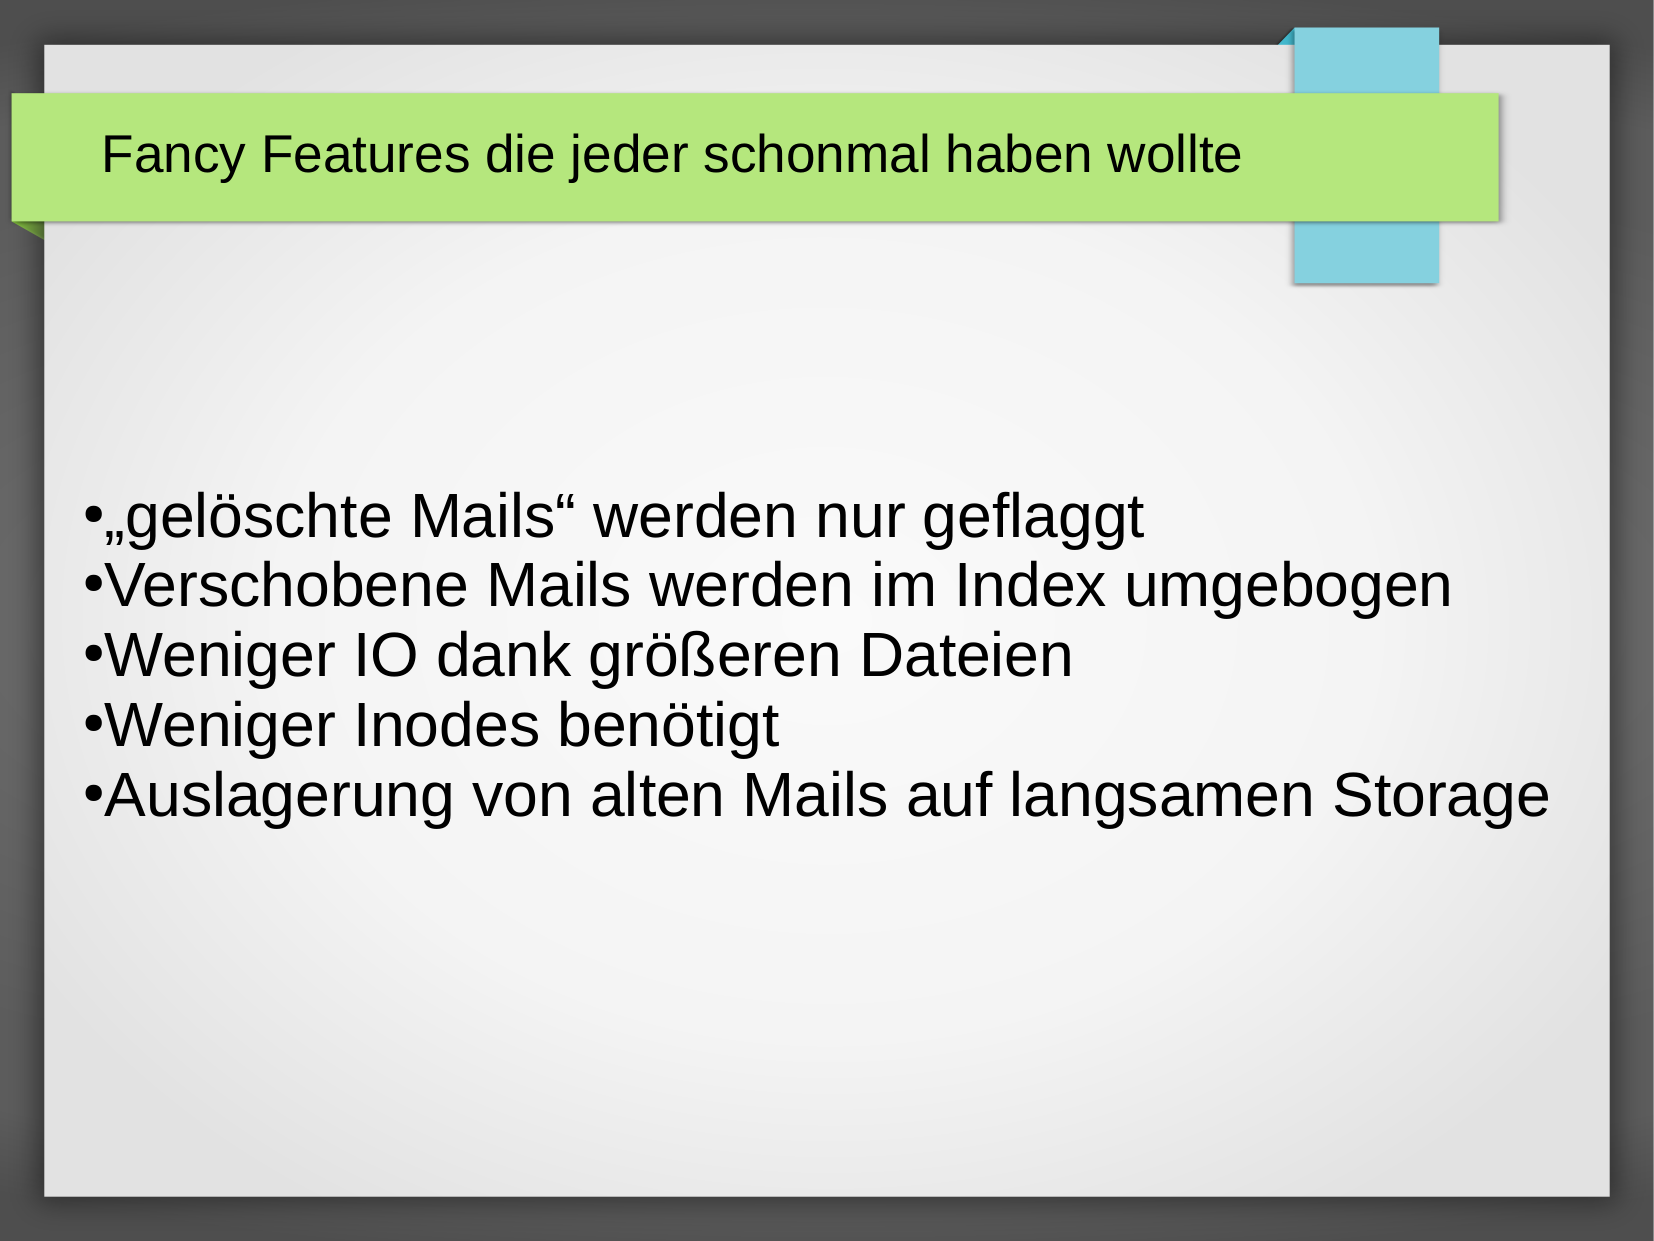

# Fancy Features die jeder schonmal haben wollte
„gelöschte Mails“ werden nur geflaggt
Verschobene Mails werden im Index umgebogen
Weniger IO dank größeren Dateien
Weniger Inodes benötigt
Auslagerung von alten Mails auf langsamen Storage